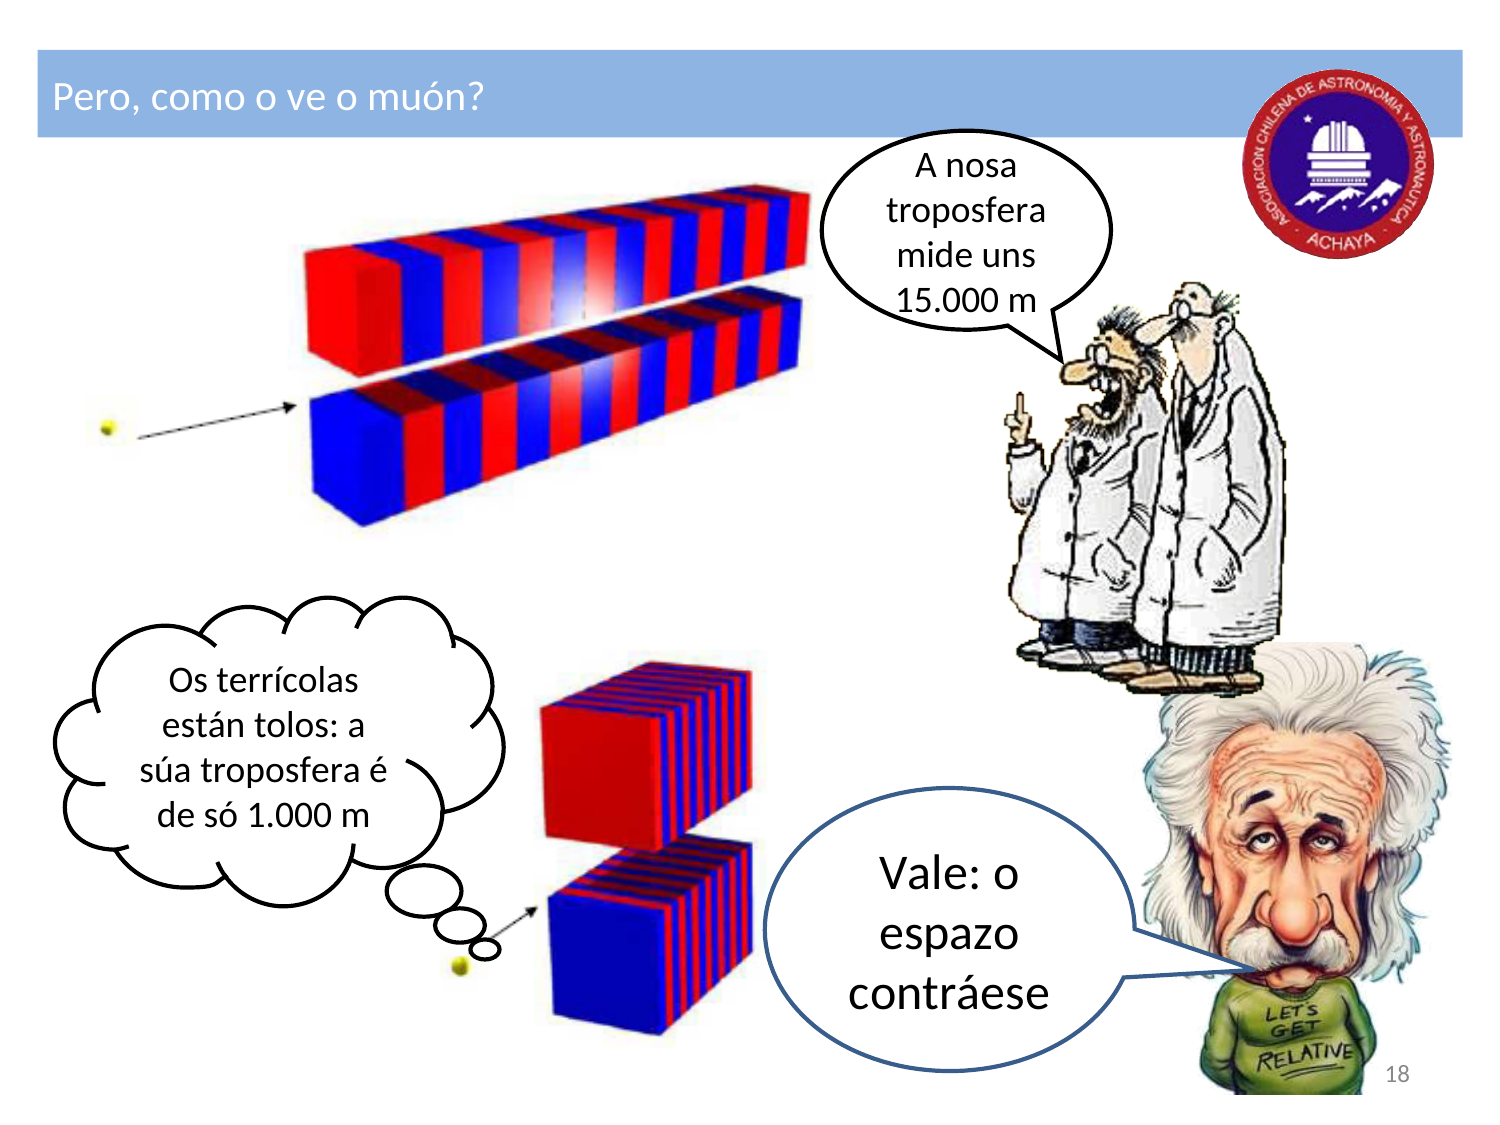

Pero, como o ve o muón?
A nosa troposfera mide uns 15.000 m
Os terrícolas están tolos: a súa troposfera é de só 1.000 m
Vale: o espazo contráese